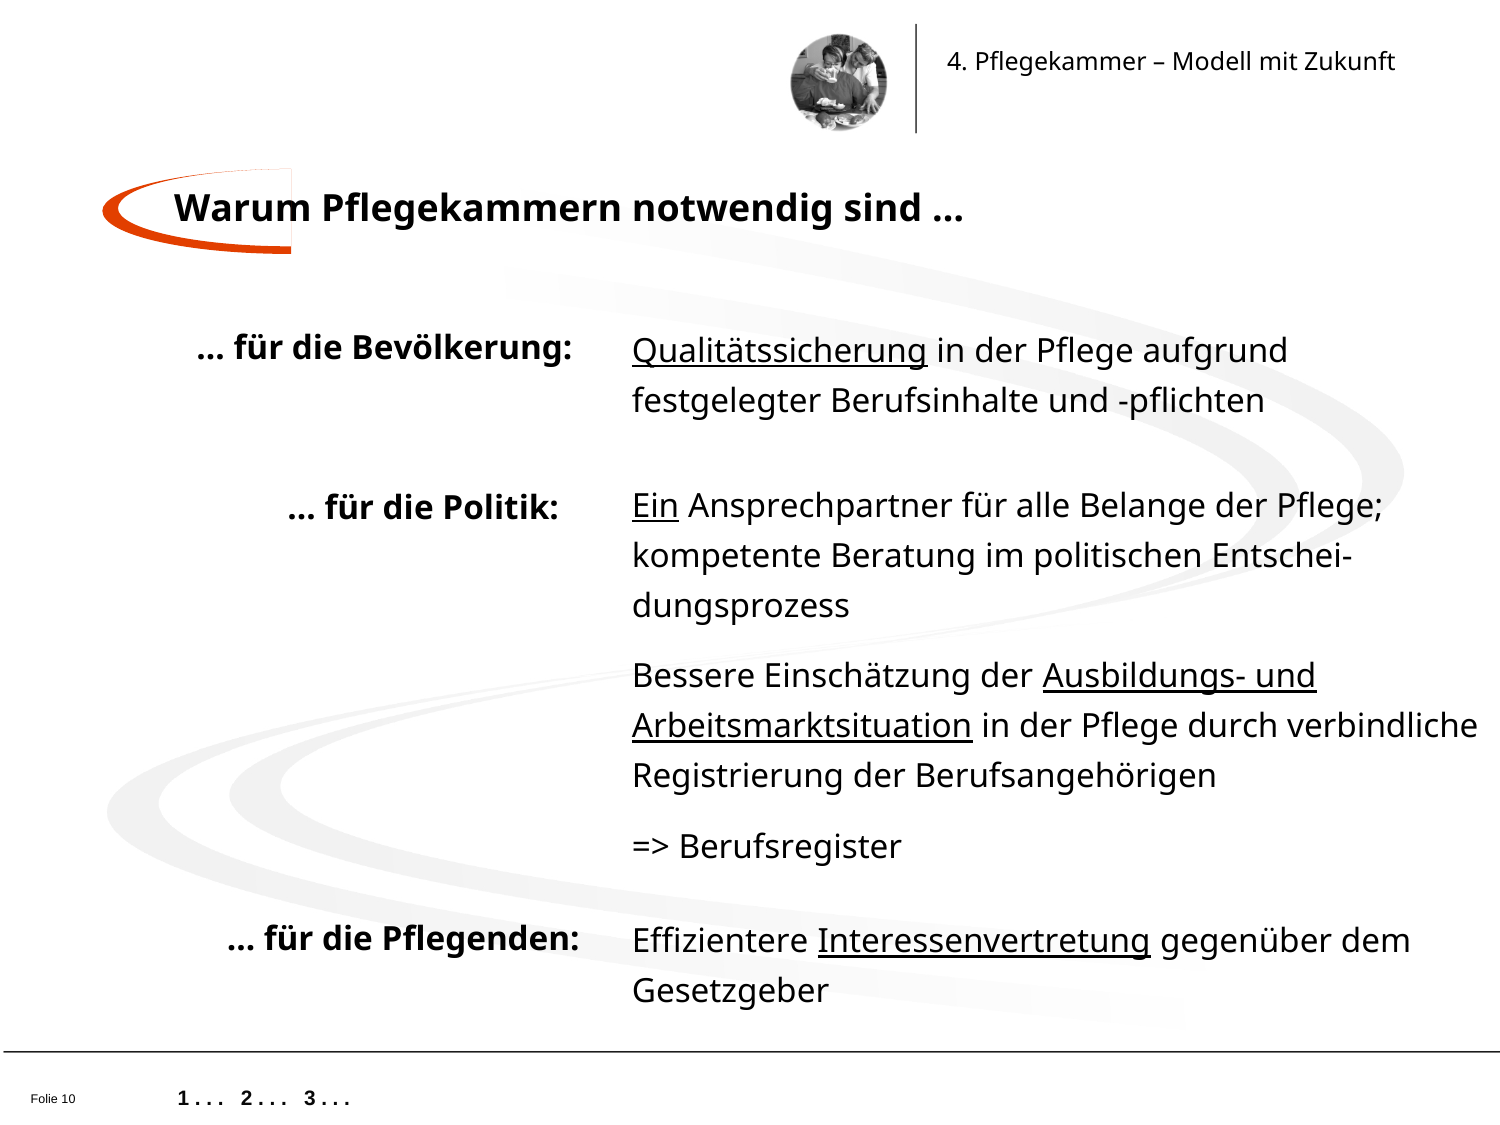

4. Pflegekammer – Modell mit Zukunft
Warum Pflegekammern notwendig sind …
Qualitätssicherung in der Pflege aufgrund festgelegter Berufsinhalte und -pflichten
… für die Bevölkerung:
Ein Ansprechpartner für alle Belange der Pflege; kompetente Beratung im politischen Entschei-dungsprozess
Bessere Einschätzung der Ausbildungs- und Arbeitsmarktsituation in der Pflege durch verbindliche Registrierung der Berufsangehörigen
=> Berufsregister
… für die Politik:
Effizientere Interessenvertretung gegenüber dem Gesetzgeber
… für die Pflegenden:
1 . . . 2 . . . 3 . . .
Folie